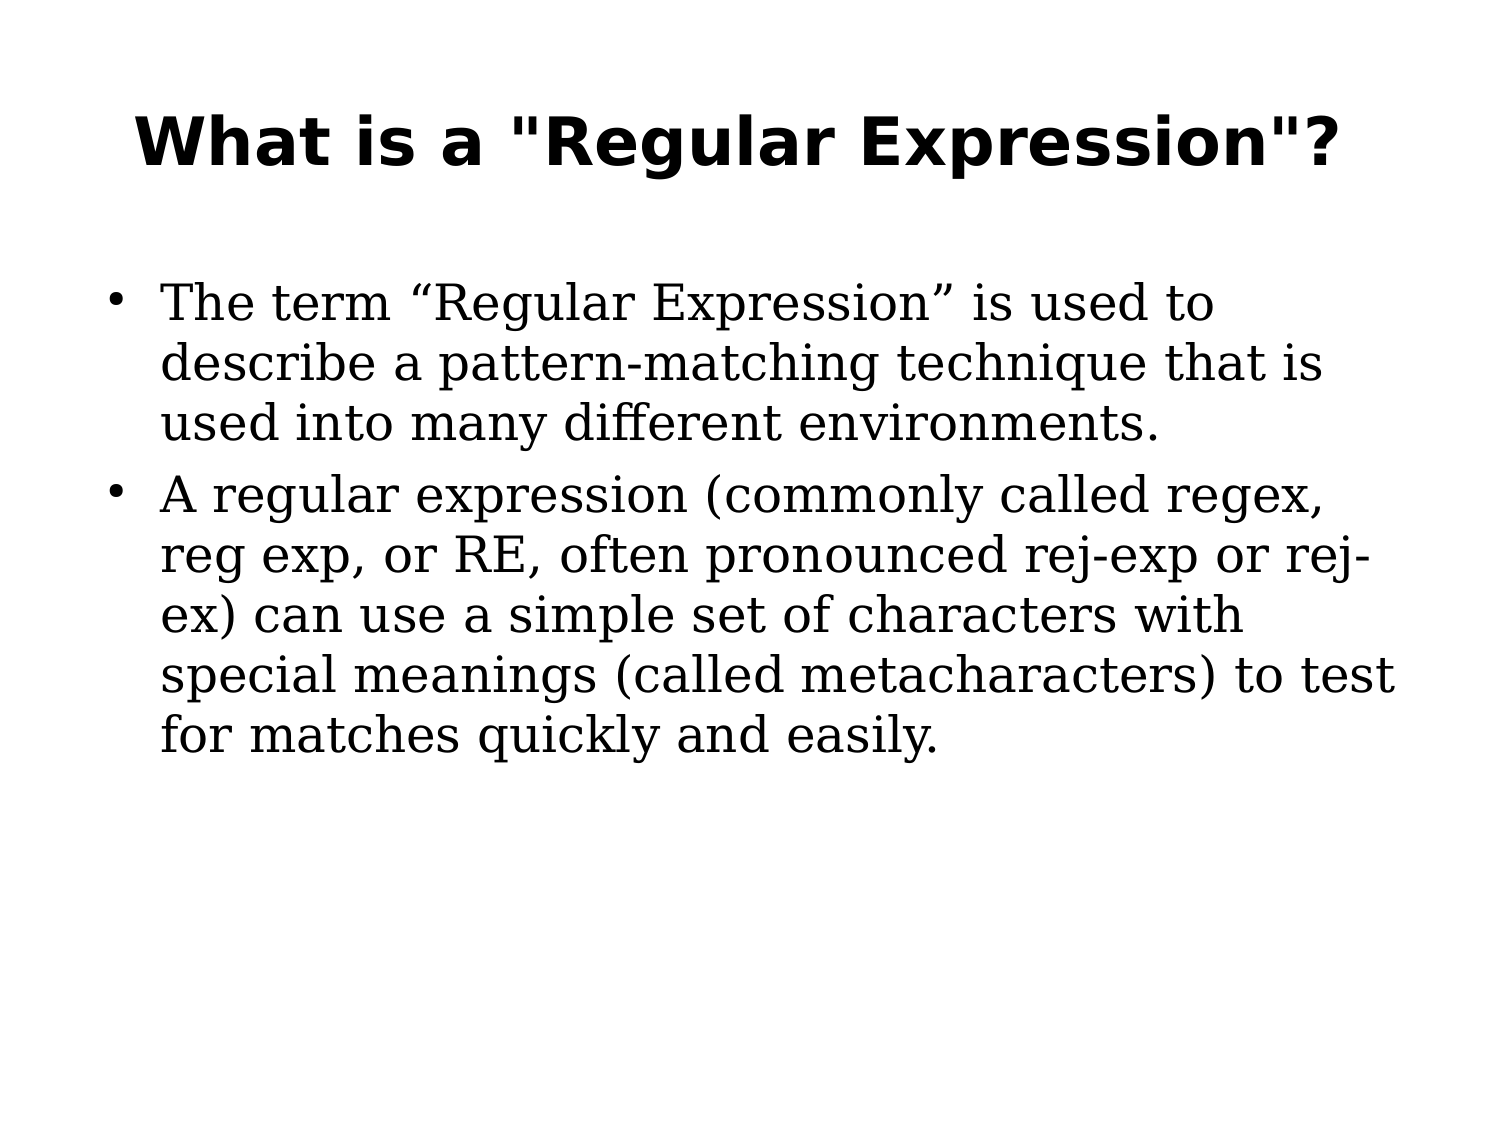

# What is a "Regular Expression"?
The term “Regular Expression” is used to describe a pattern-matching technique that is used into many different environments.
A regular expression (commonly called regex, reg exp, or RE, often pronounced rej-exp or rej-ex) can use a simple set of characters with special meanings (called metacharacters) to test for matches quickly and easily.